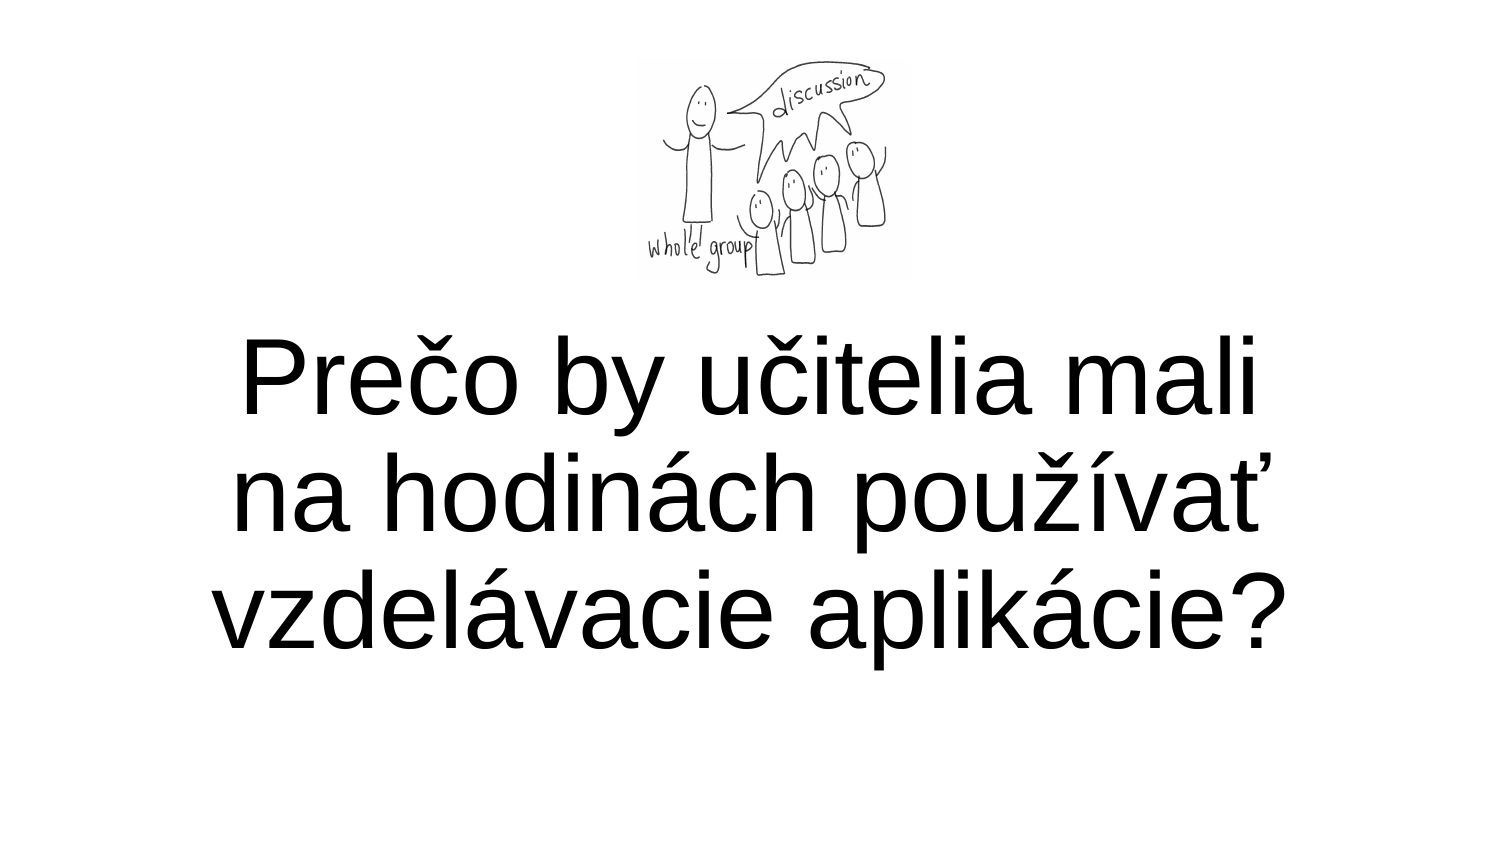

# Prečo by učitelia mali na hodinách používať vzdelávacie aplikácie?